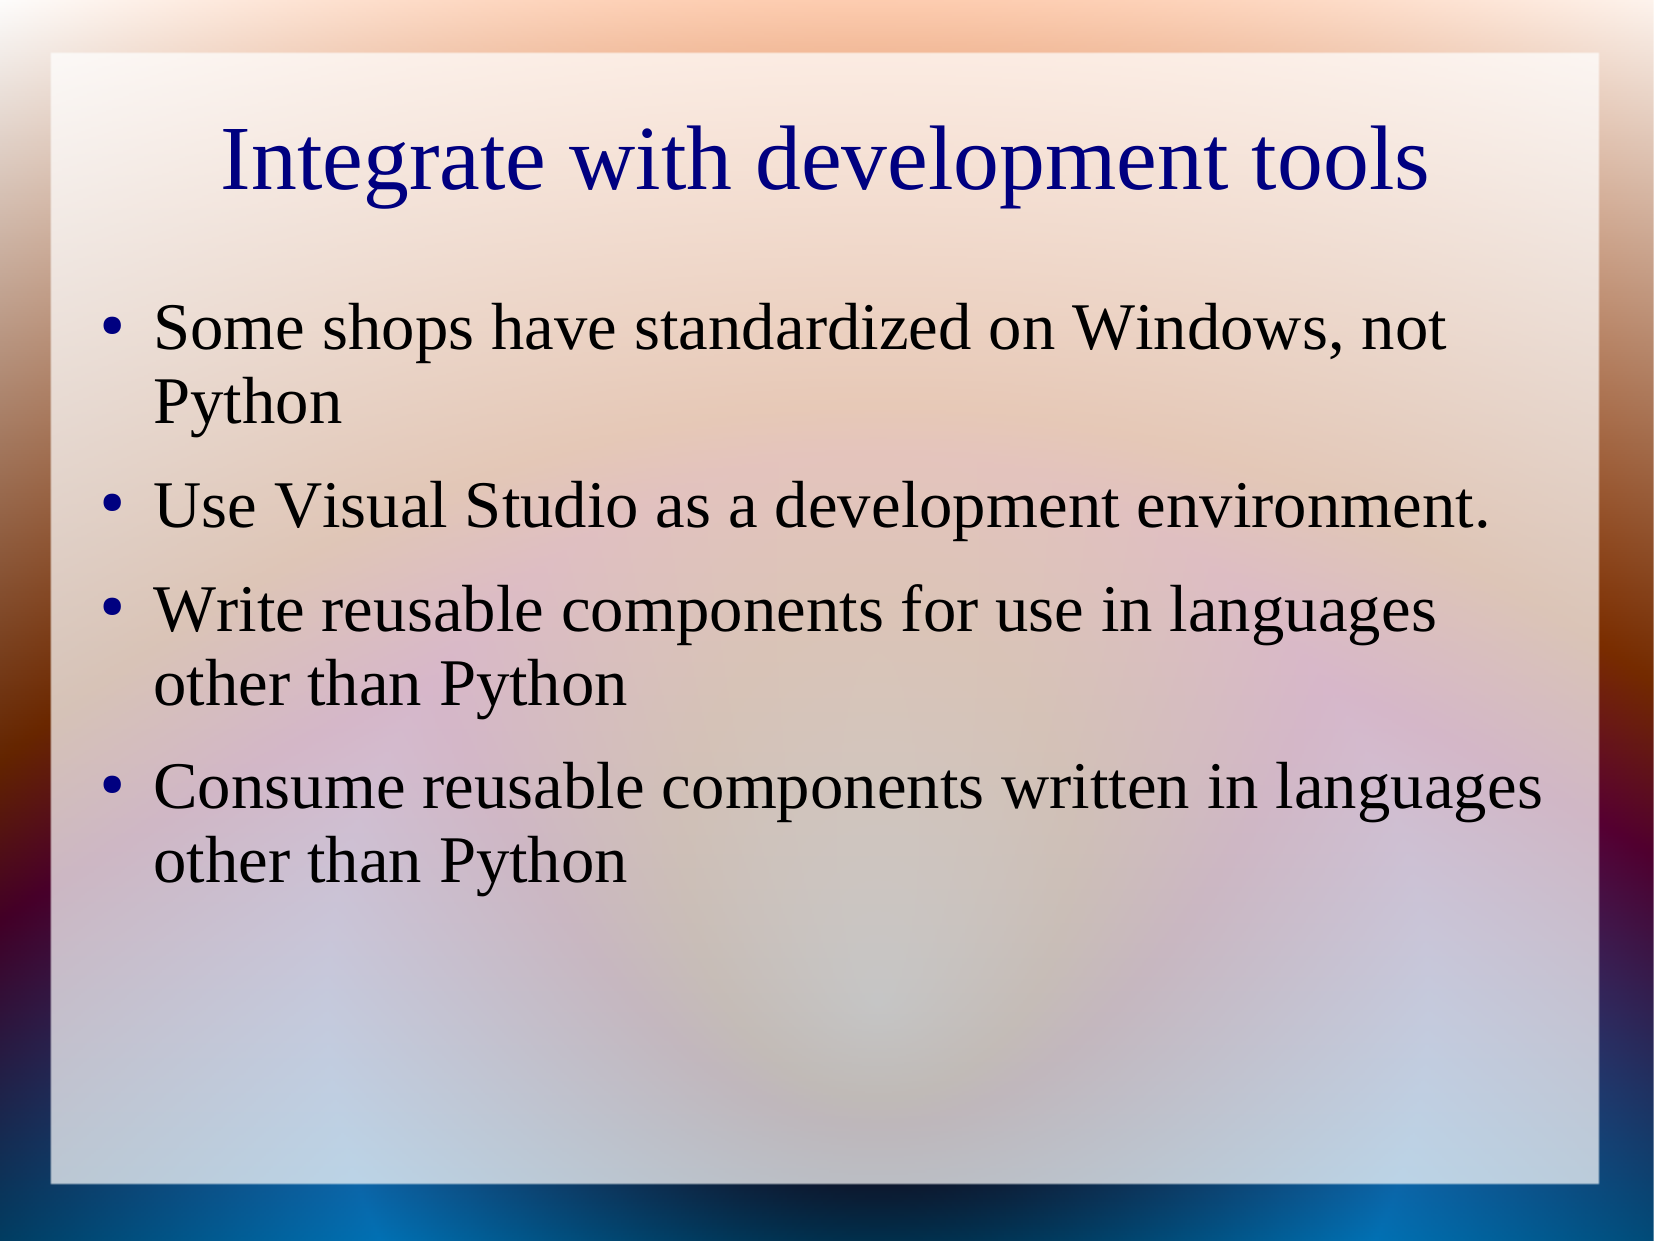

# Integrate with development tools
Some shops have standardized on Windows, not Python
Use Visual Studio as a development environment.
Write reusable components for use in languages other than Python
Consume reusable components written in languages other than Python